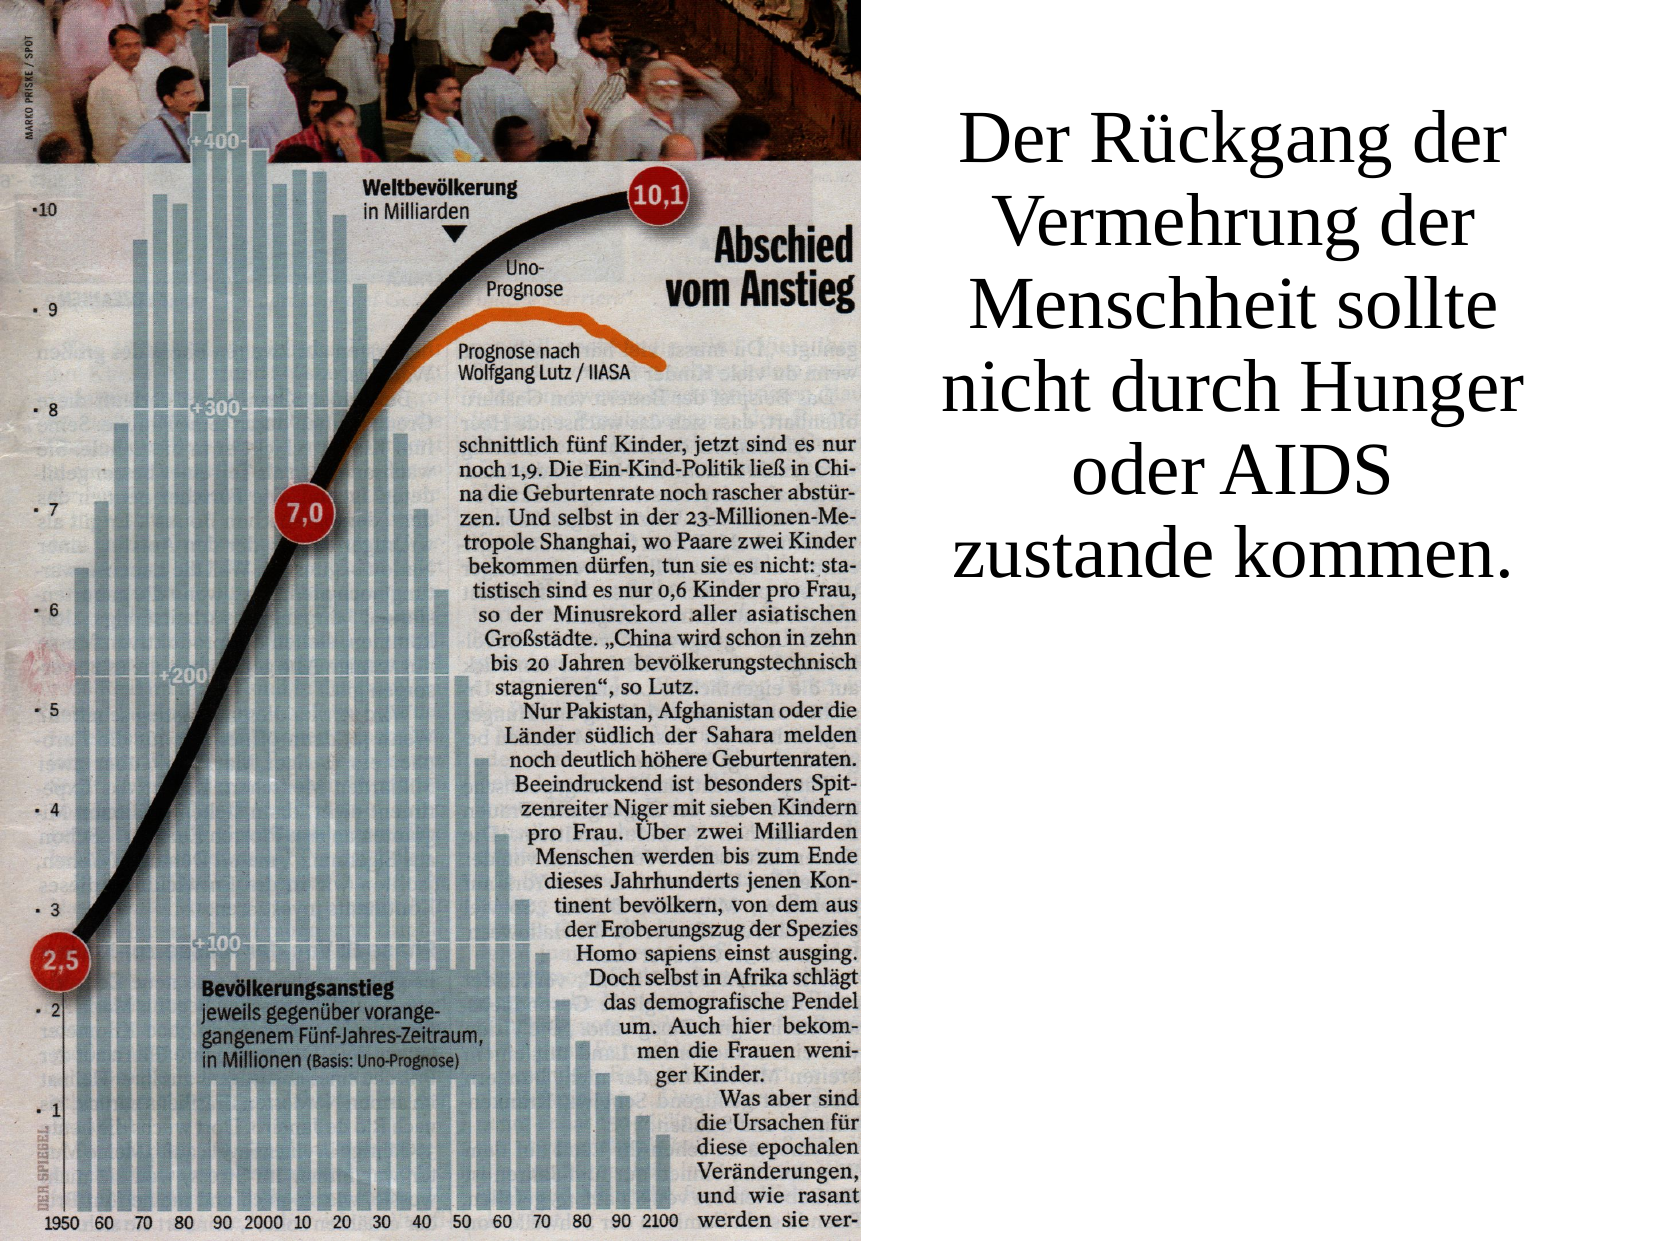

Der Rückgang der Vermehrung der Menschheit sollte nicht durch Hunger oder AIDS zustande kommen.